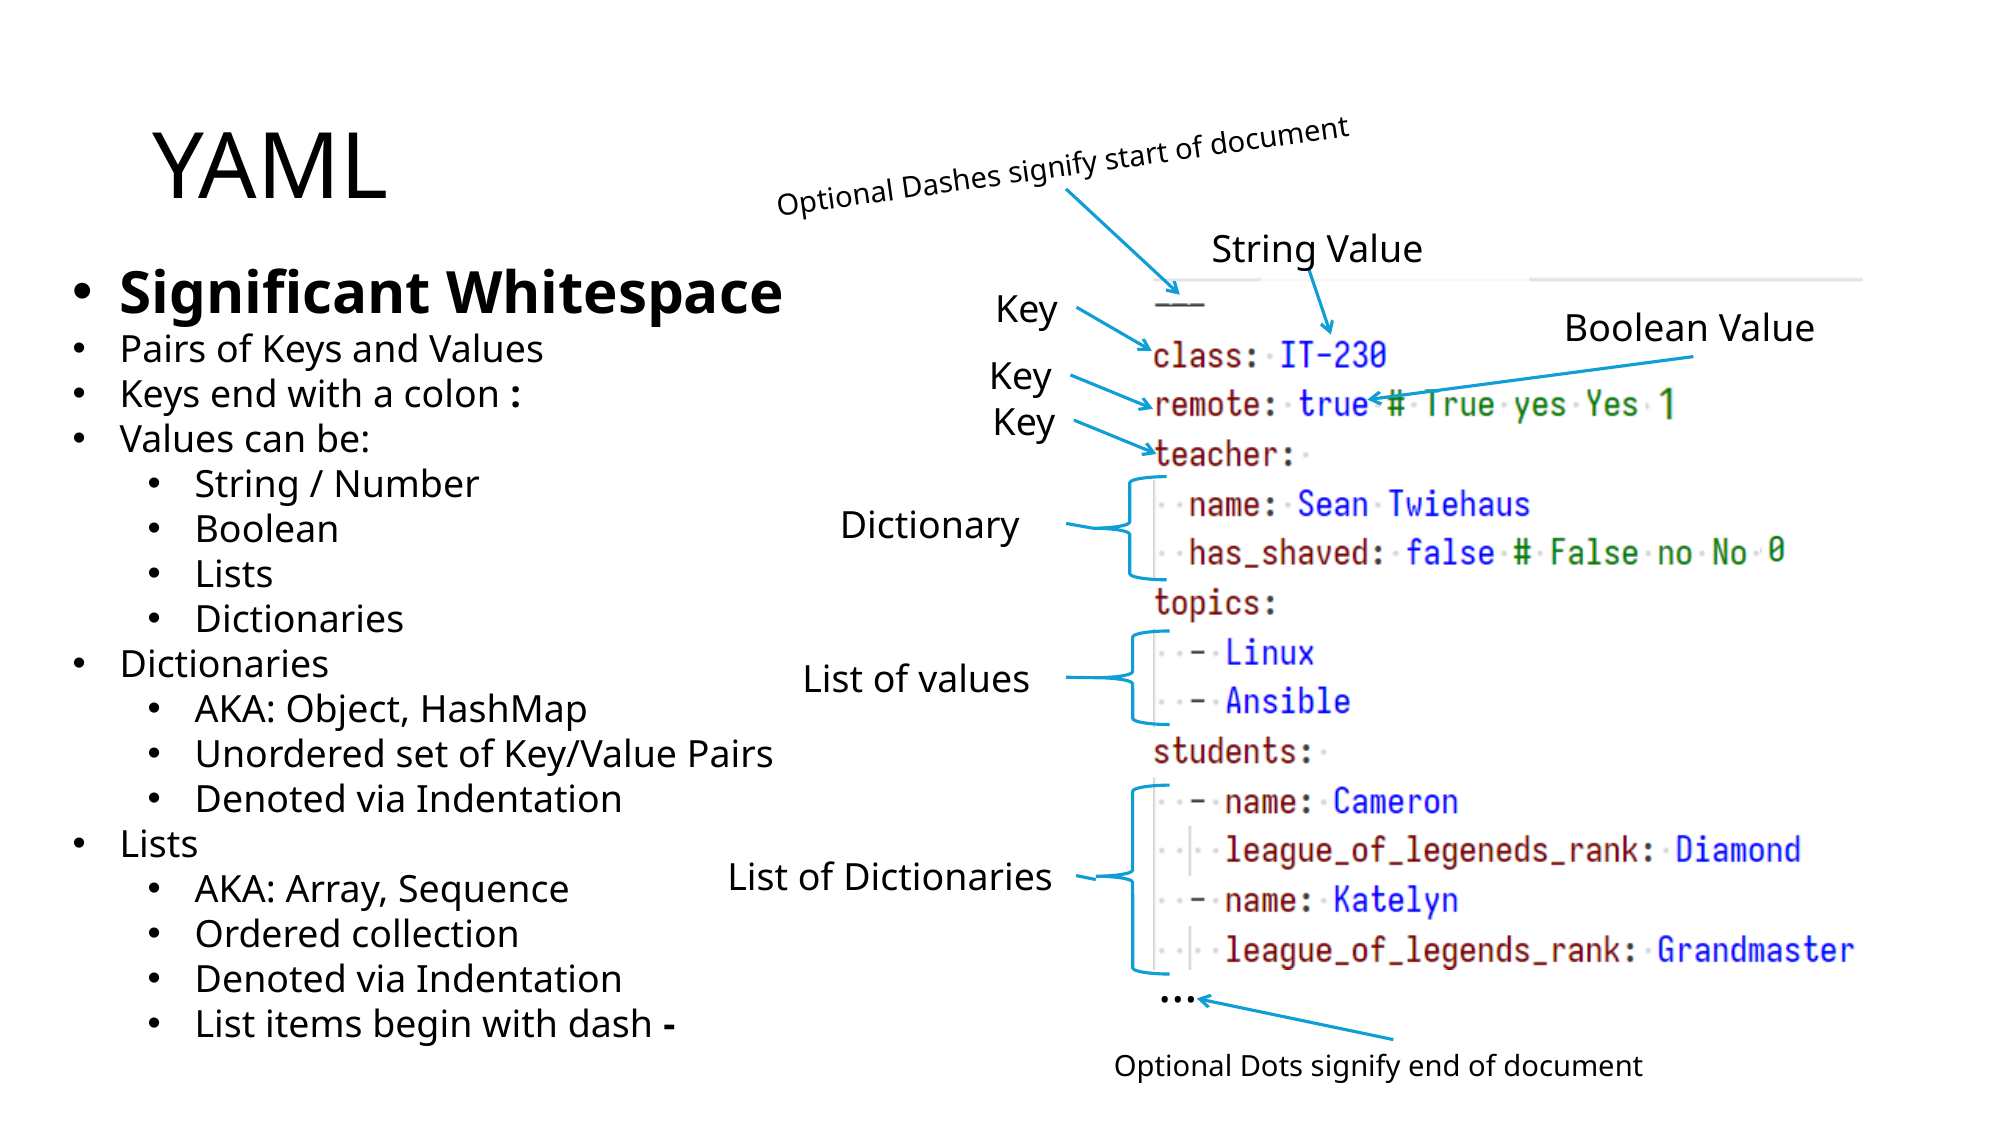

# YAML
Optional Dashes signify start of document
String Value
Significant Whitespace
Pairs of Keys and Values
Keys end with a colon :
Values can be:
String / Number
Boolean
Lists
Dictionaries
Dictionaries
AKA: Object, HashMap
Unordered set of Key/Value Pairs
Denoted via Indentation
Lists
AKA: Array, Sequence
Ordered collection
Denoted via Indentation
List items begin with dash -
Key
Boolean Value
Key
Key
Dictionary
List of values
List of Dictionaries
…
Optional Dots signify end of document